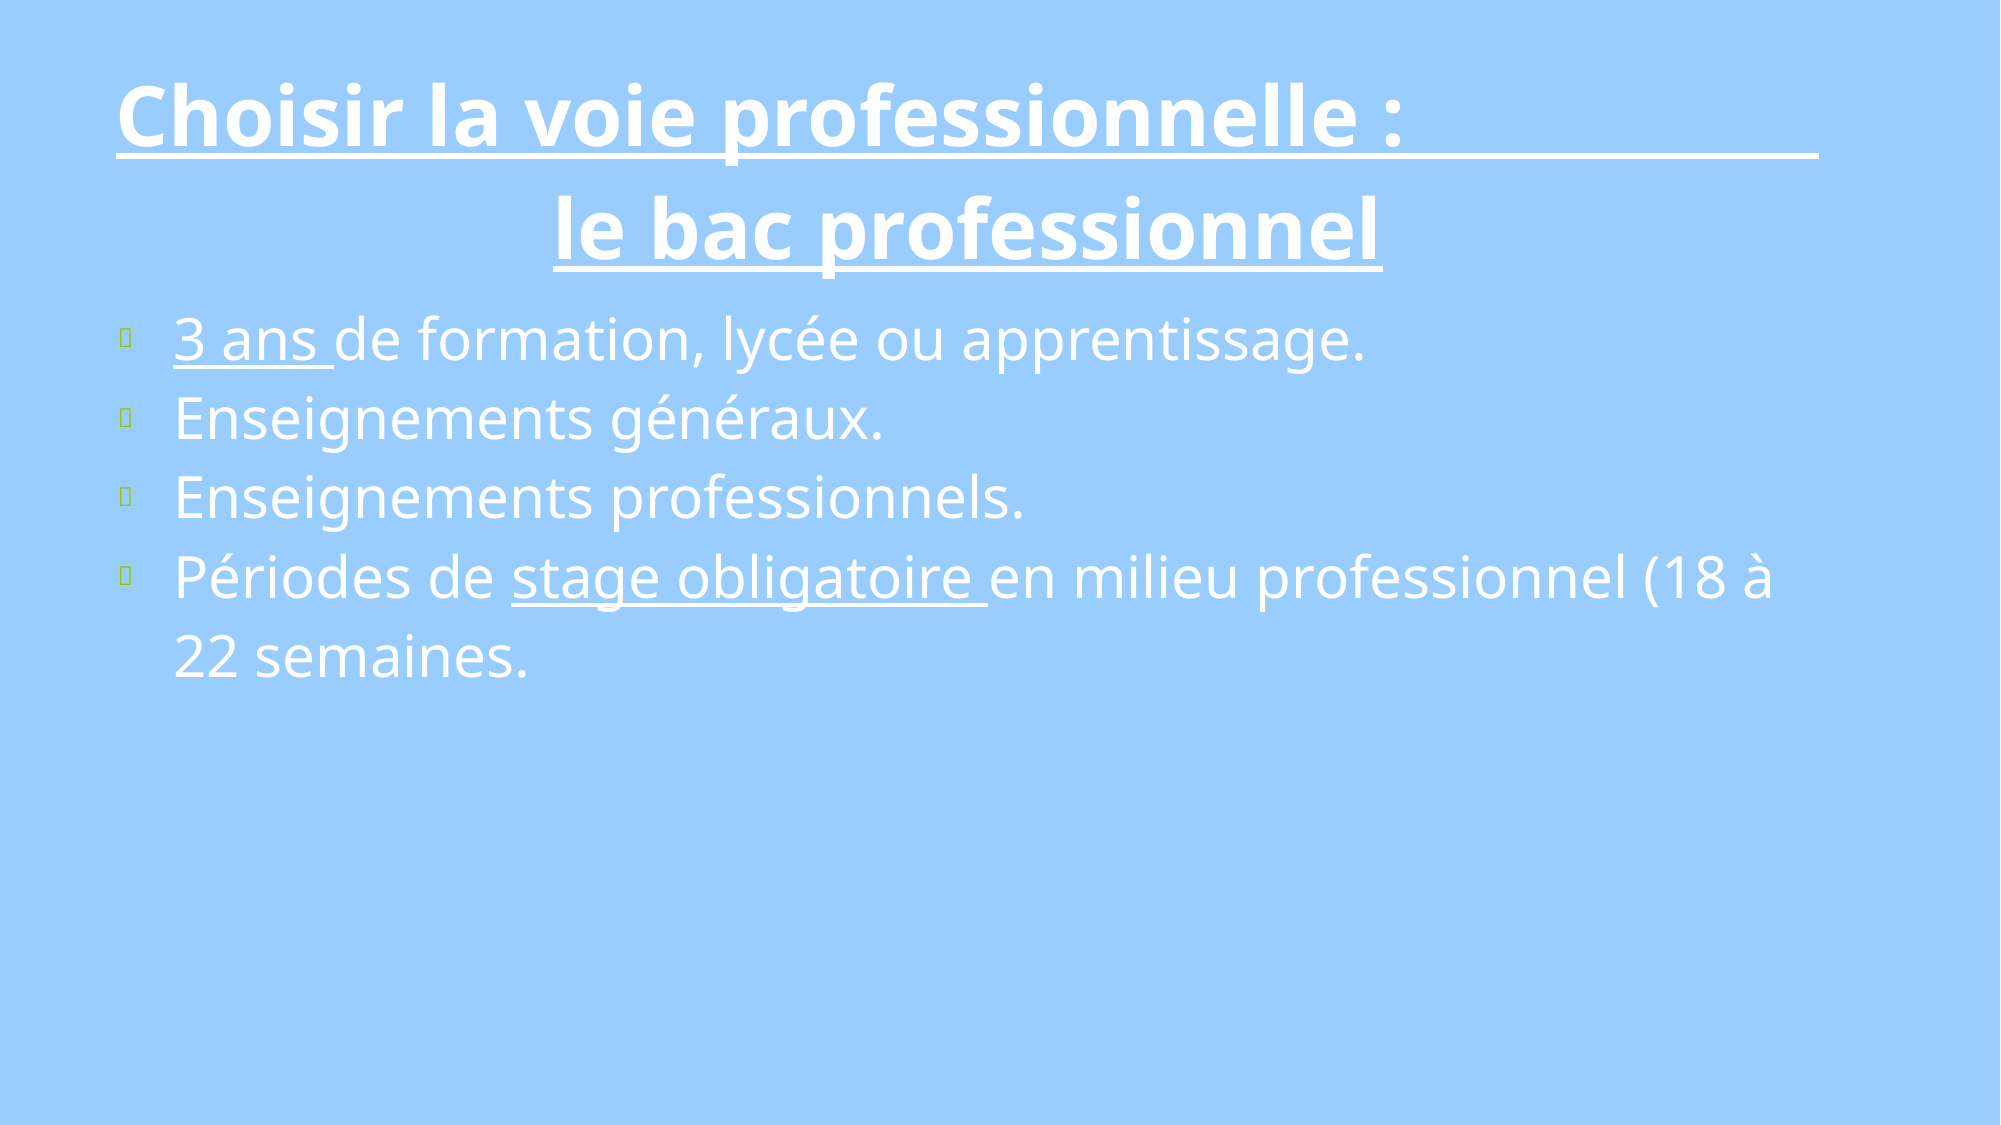

Choisir la voie professionnelle : le bac professionnel
3 ans de formation, lycée ou apprentissage.
Enseignements généraux.
Enseignements professionnels.
Périodes de stage obligatoire en milieu professionnel (18 à 22 semaines.